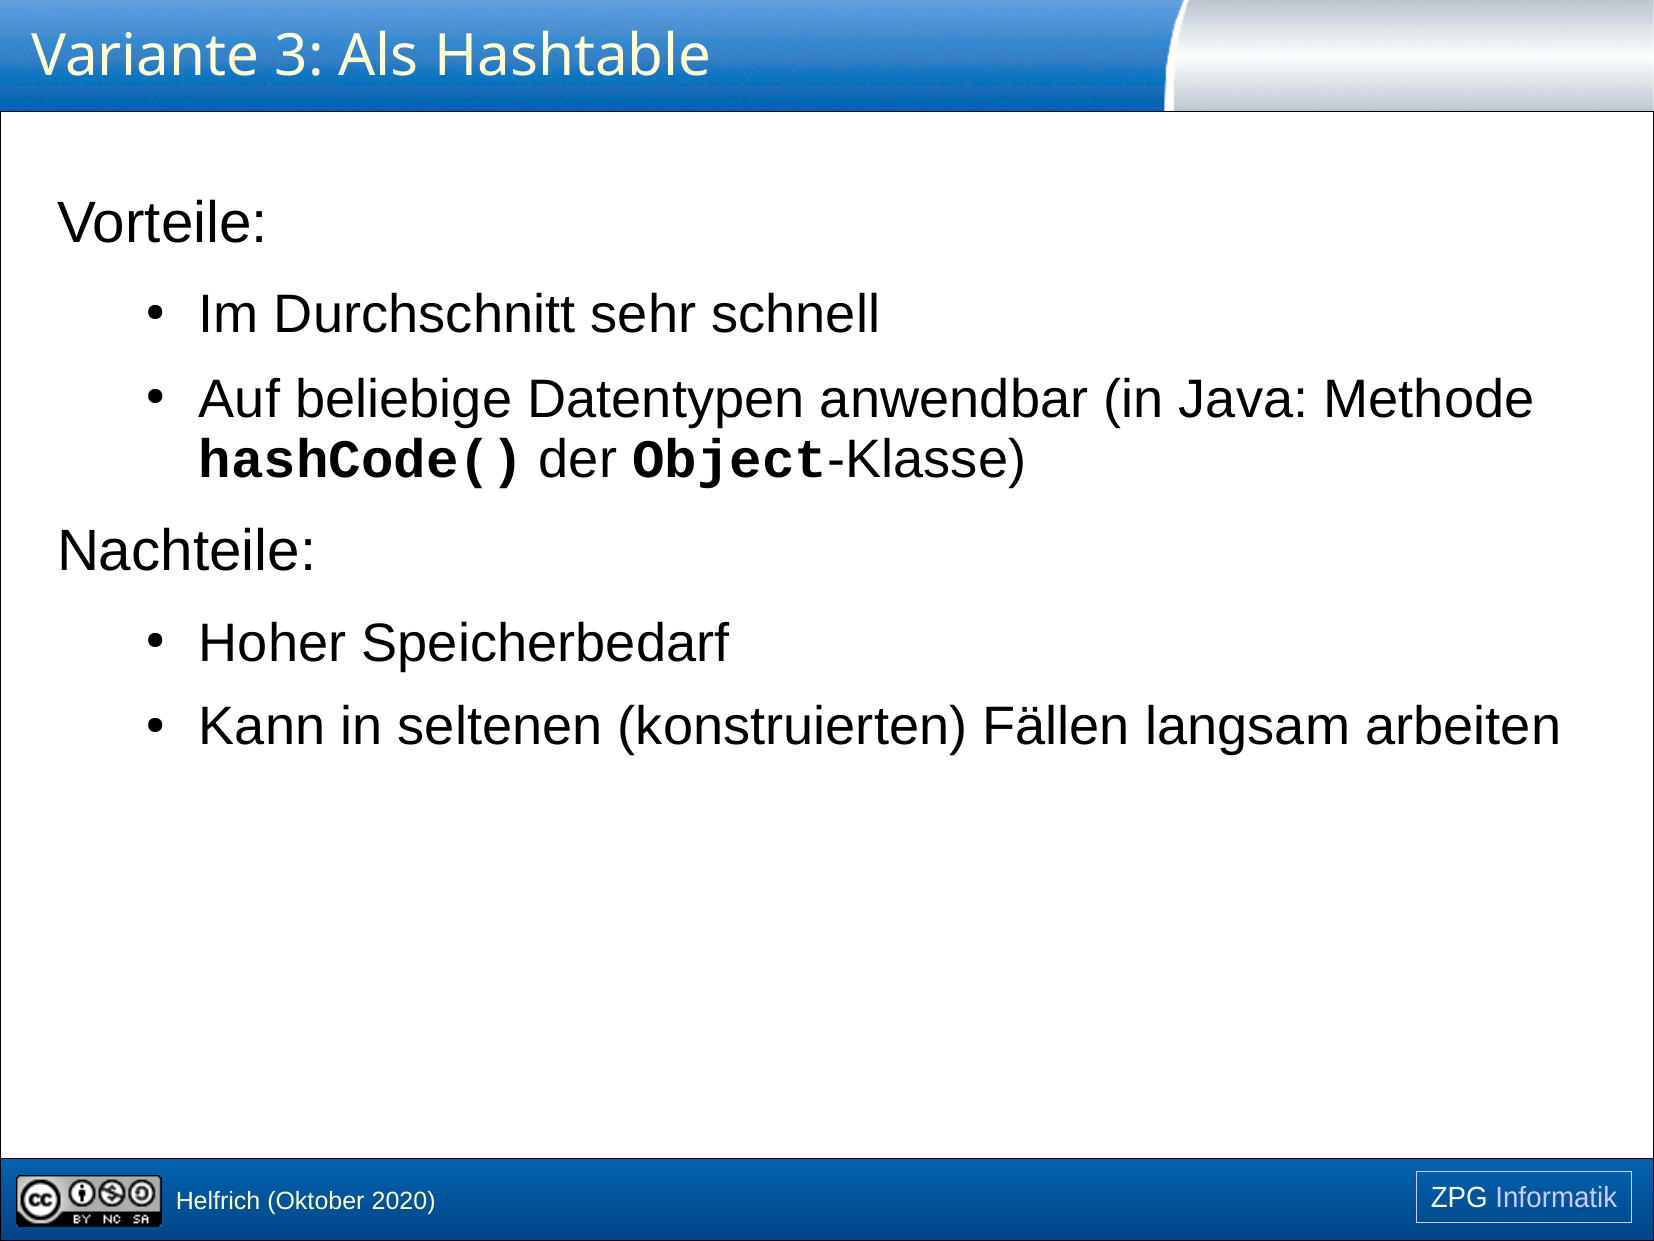

# Variante 3: Als Hashtable
Vorteile:
Im Durchschnitt sehr schnell
Auf beliebige Datentypen anwendbar (in Java: Methode hashCode() der Object-Klasse)
Nachteile:
Hoher Speicherbedarf
Kann in seltenen (konstruierten) Fällen langsam arbeiten